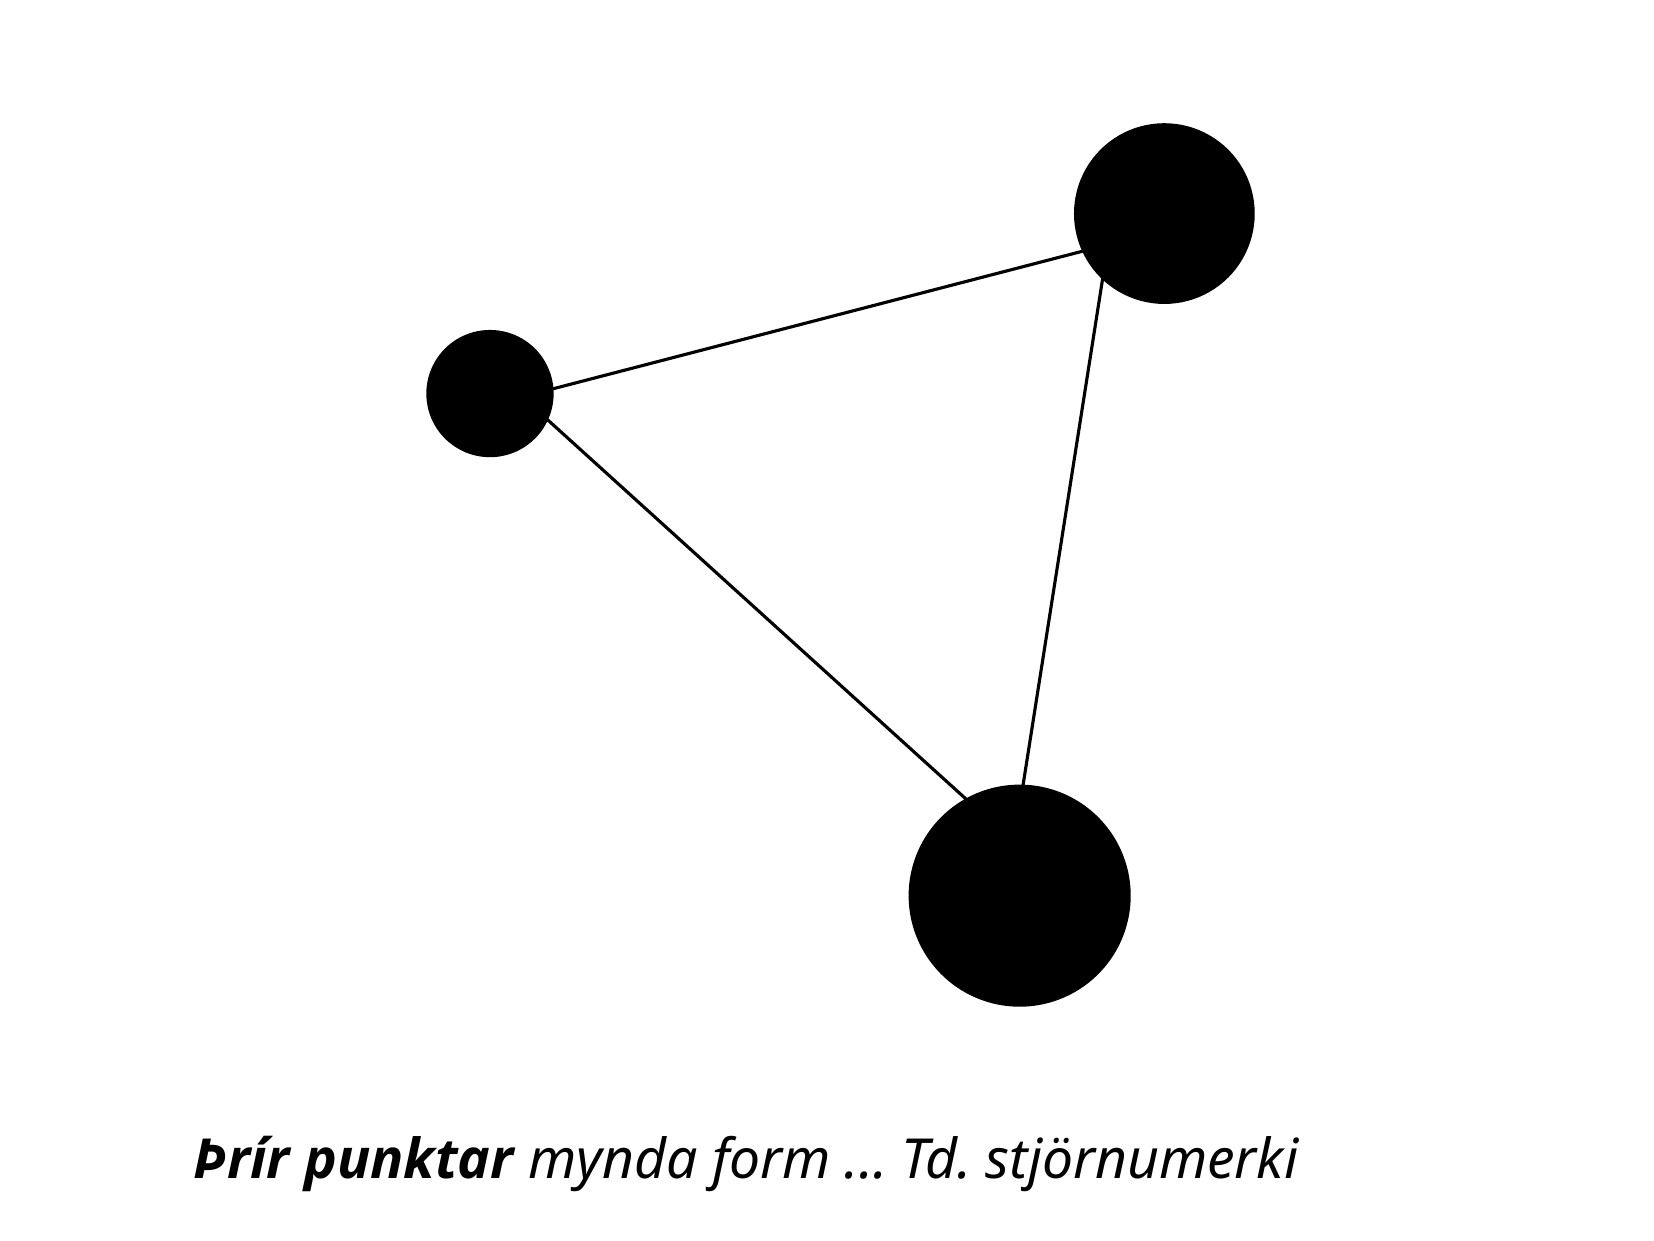

Þrír punktar mynda form ... Td. stjörnumerki